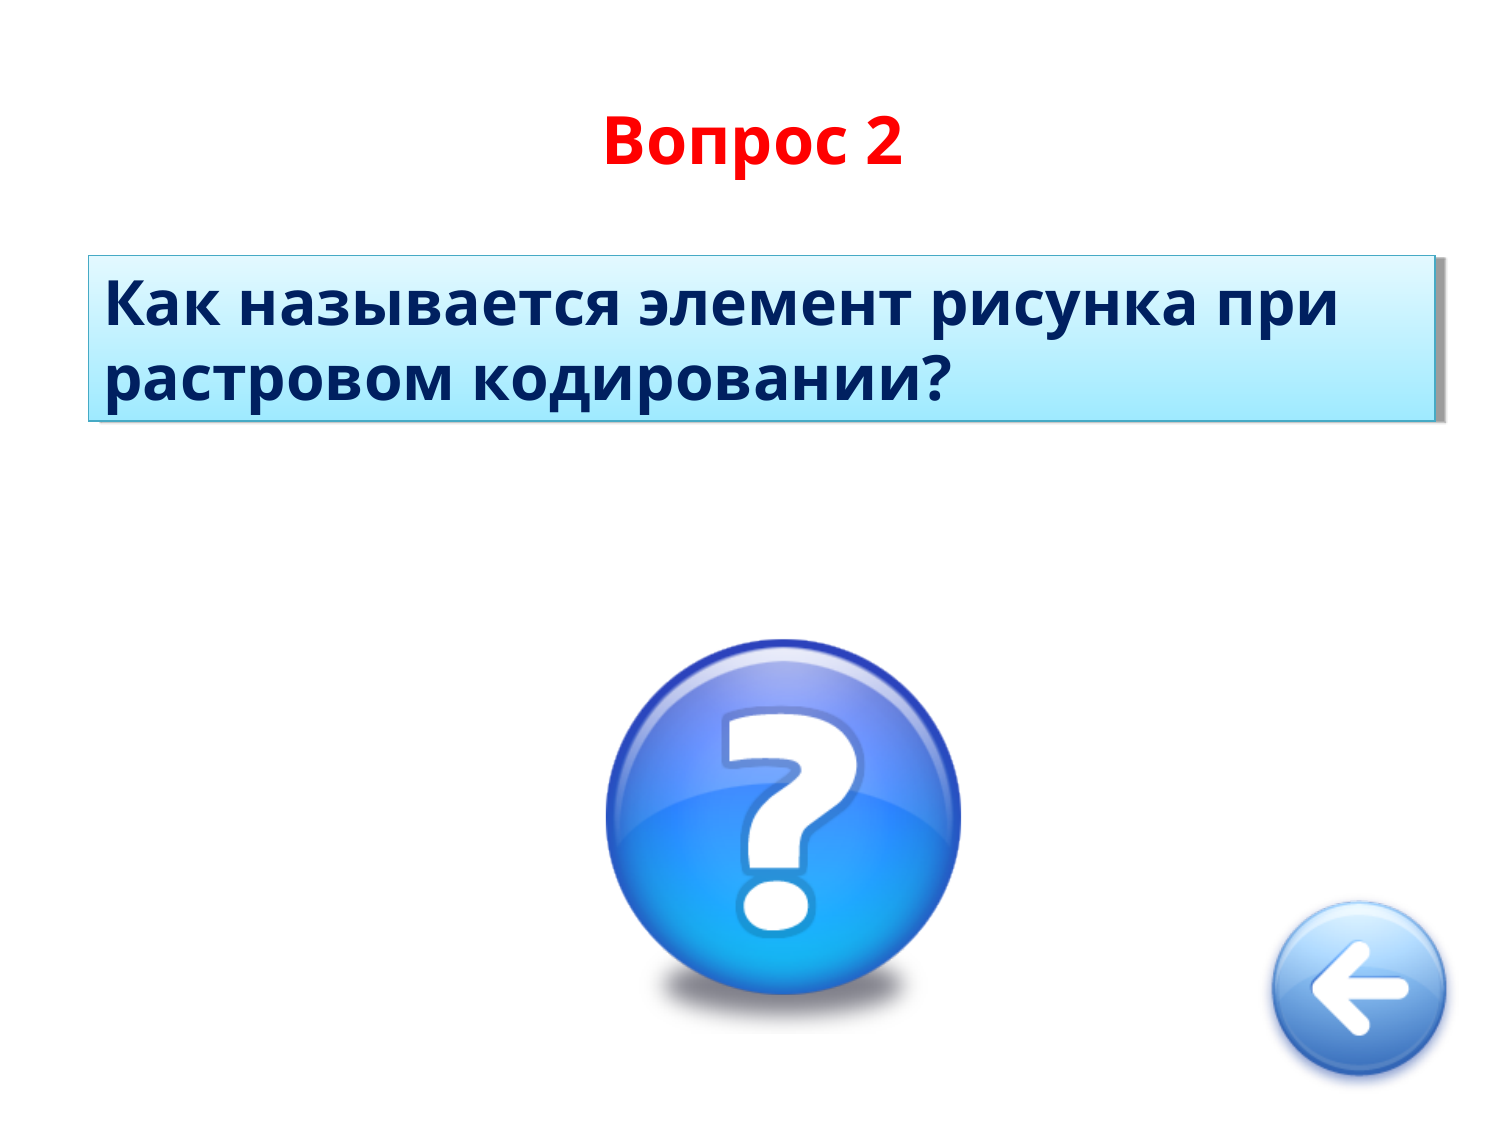

Вопрос 2
Как называется элемент рисунка при растровом кодировании?